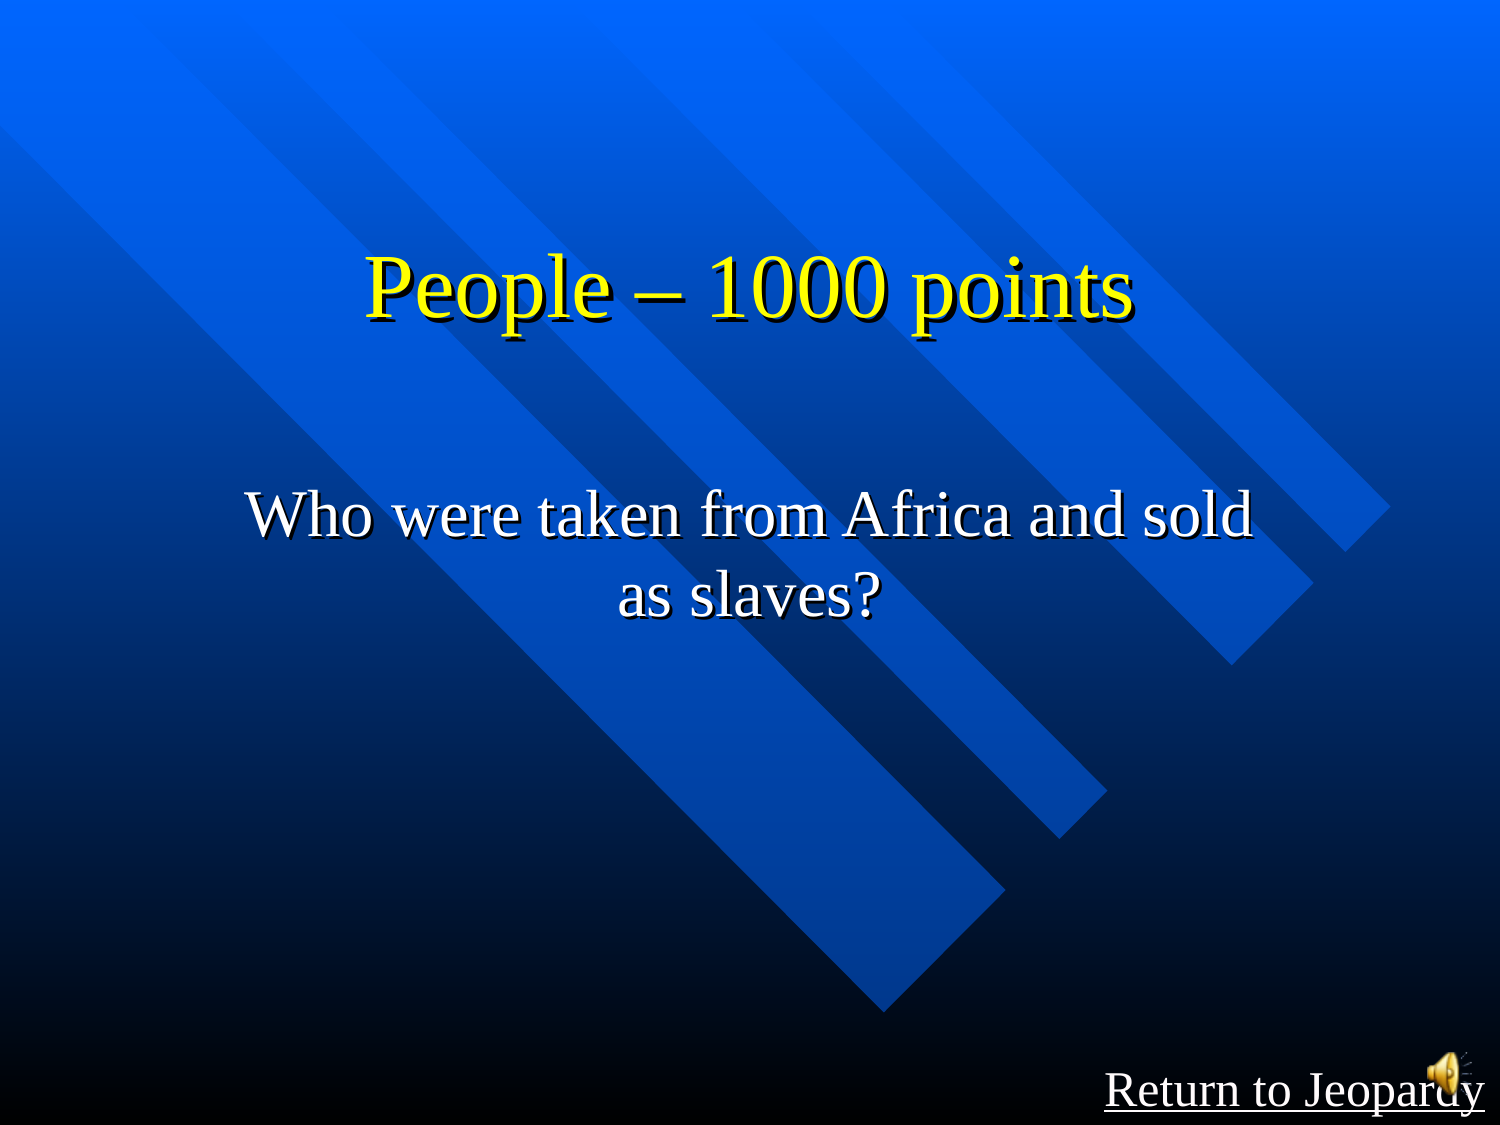

# People – 1000 points
Who were taken from Africa and sold as slaves?
Return to Jeopardy